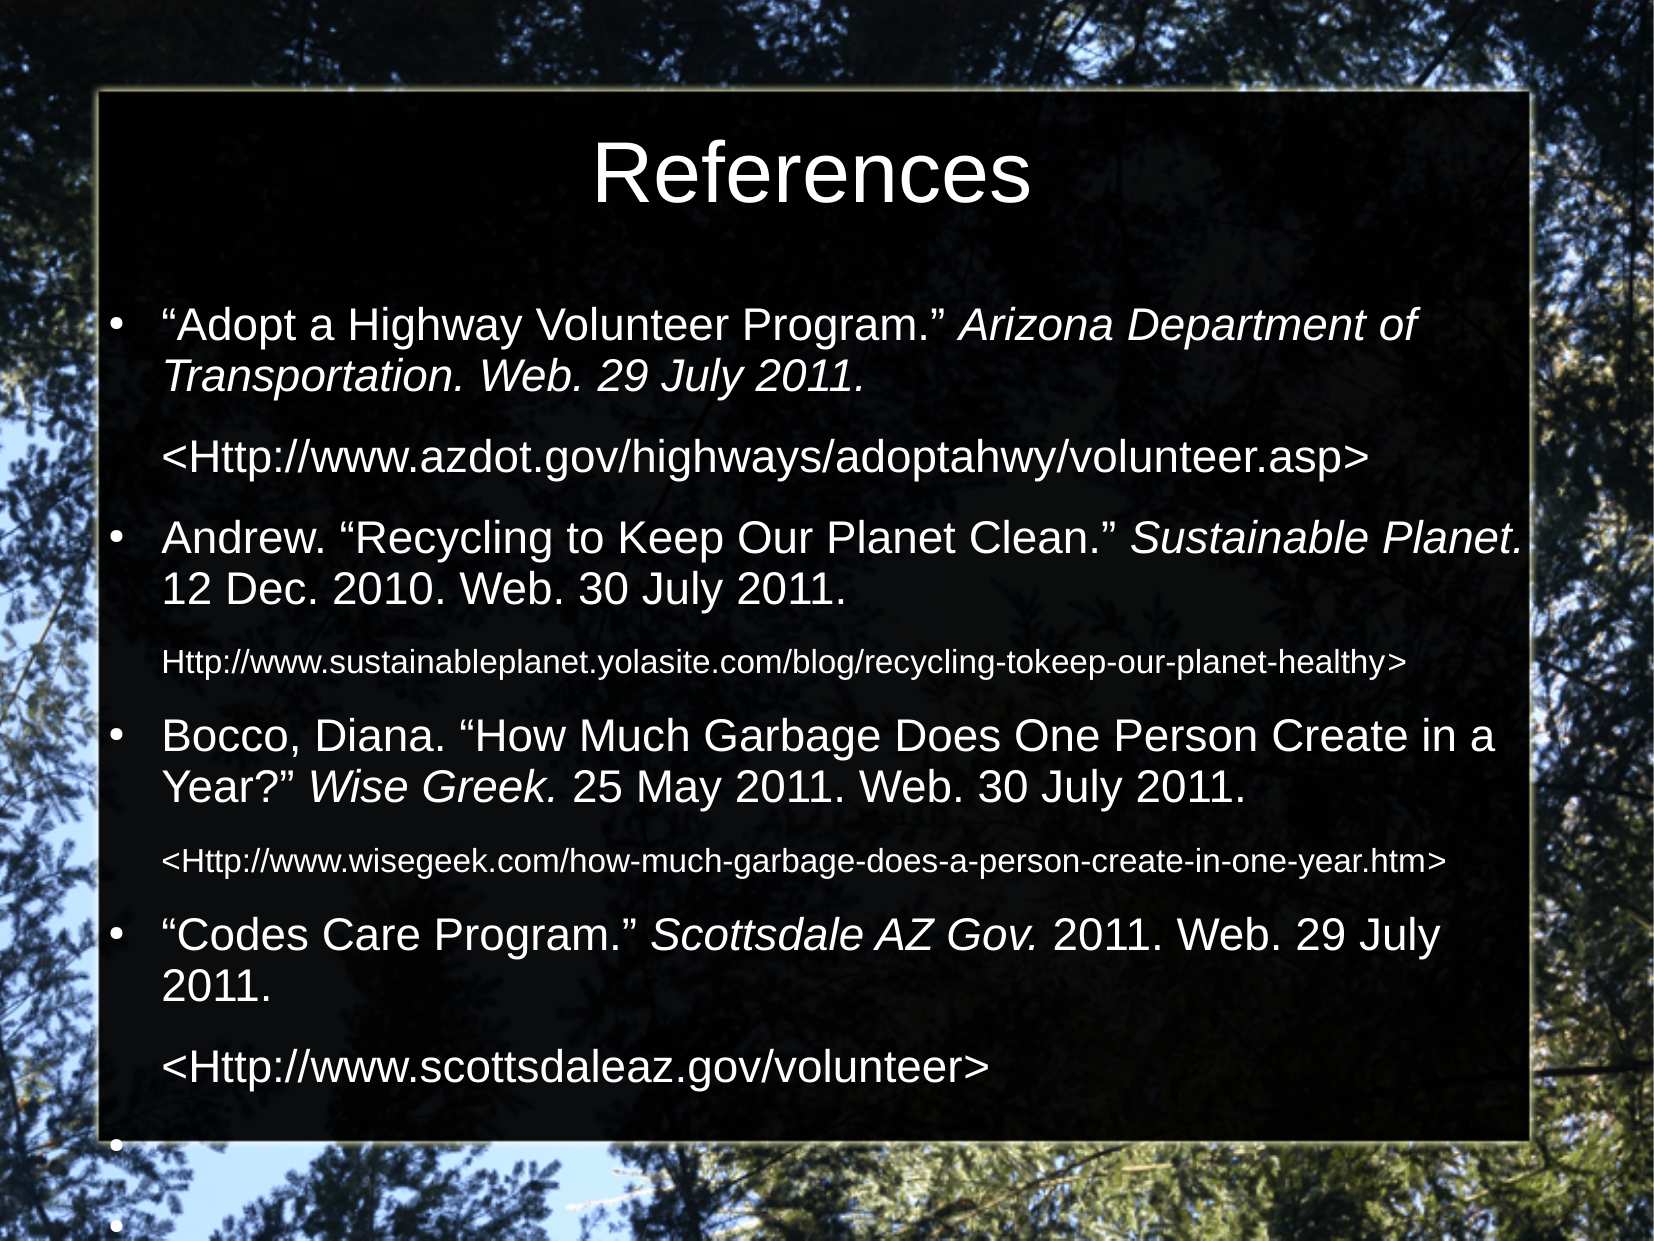

# References
“Adopt a Highway Volunteer Program.” Arizona Department of Transportation. Web. 29 July 2011.
<Http://www.azdot.gov/highways/adoptahwy/volunteer.asp>
Andrew. “Recycling to Keep Our Planet Clean.” Sustainable Planet. 12 Dec. 2010. Web. 30 July 2011.
Http://www.sustainableplanet.yolasite.com/blog/recycling-tokeep-our-planet-healthy>
Bocco, Diana. “How Much Garbage Does One Person Create in a Year?” Wise Greek. 25 May 2011. Web. 30 July 2011.
<Http://www.wisegeek.com/how-much-garbage-does-a-person-create-in-one-year.htm>
“Codes Care Program.” Scottsdale AZ Gov. 2011. Web. 29 July 2011.
<Http://www.scottsdaleaz.gov/volunteer>